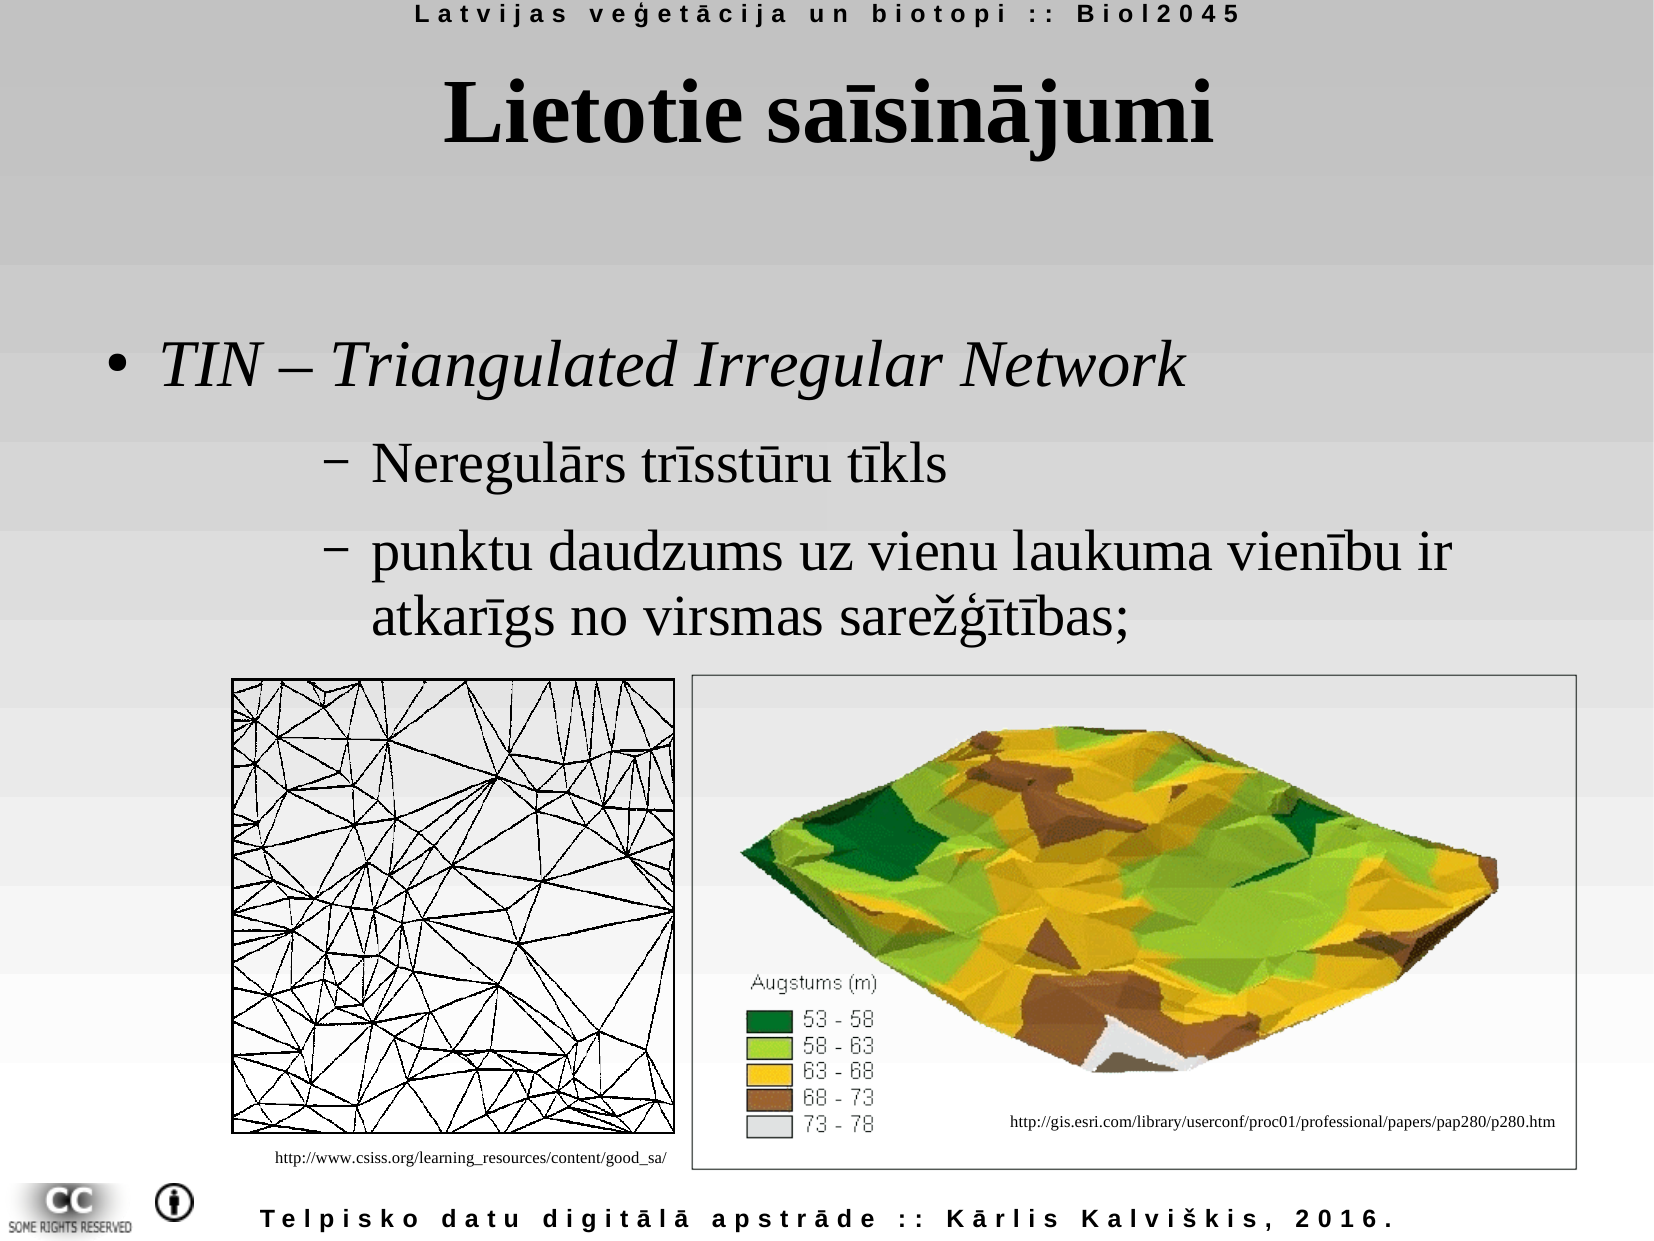

# Lietotie saīsinājumi
TIN – Triangulated Irregular Network
Neregulārs trīsstūru tīkls
punktu daudzums uz vienu laukuma vienību ir atkarīgs no virsmas sarežģītības;
http://gis.esri.com/library/userconf/proc01/professional/papers/pap280/p280.htm
http://www.csiss.org/learning_resources/content/good_sa/